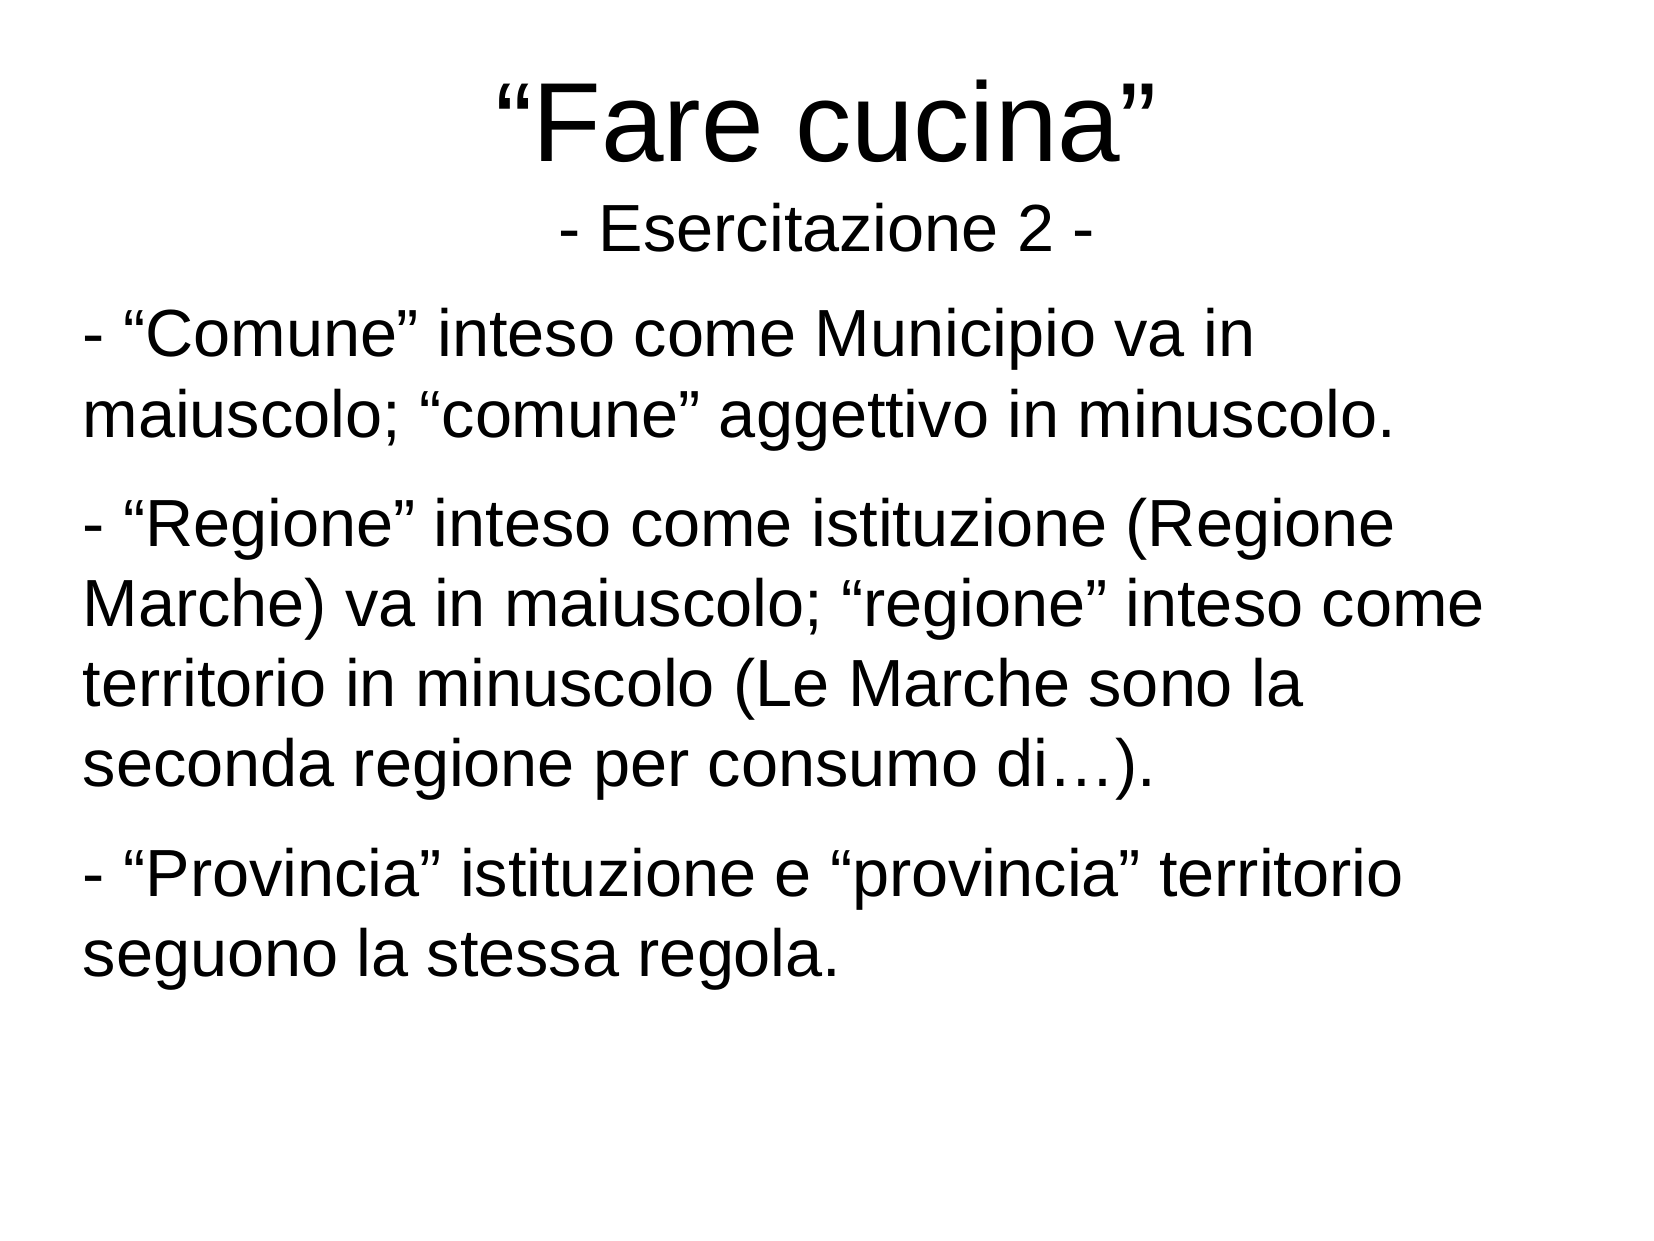

# “Fare cucina” - Esercitazione 2 -
- “Comune” inteso come Municipio va in maiuscolo; “comune” aggettivo in minuscolo.
- “Regione” inteso come istituzione (Regione Marche) va in maiuscolo; “regione” inteso come territorio in minuscolo (Le Marche sono la seconda regione per consumo di…).
- “Provincia” istituzione e “provincia” territorio seguono la stessa regola.